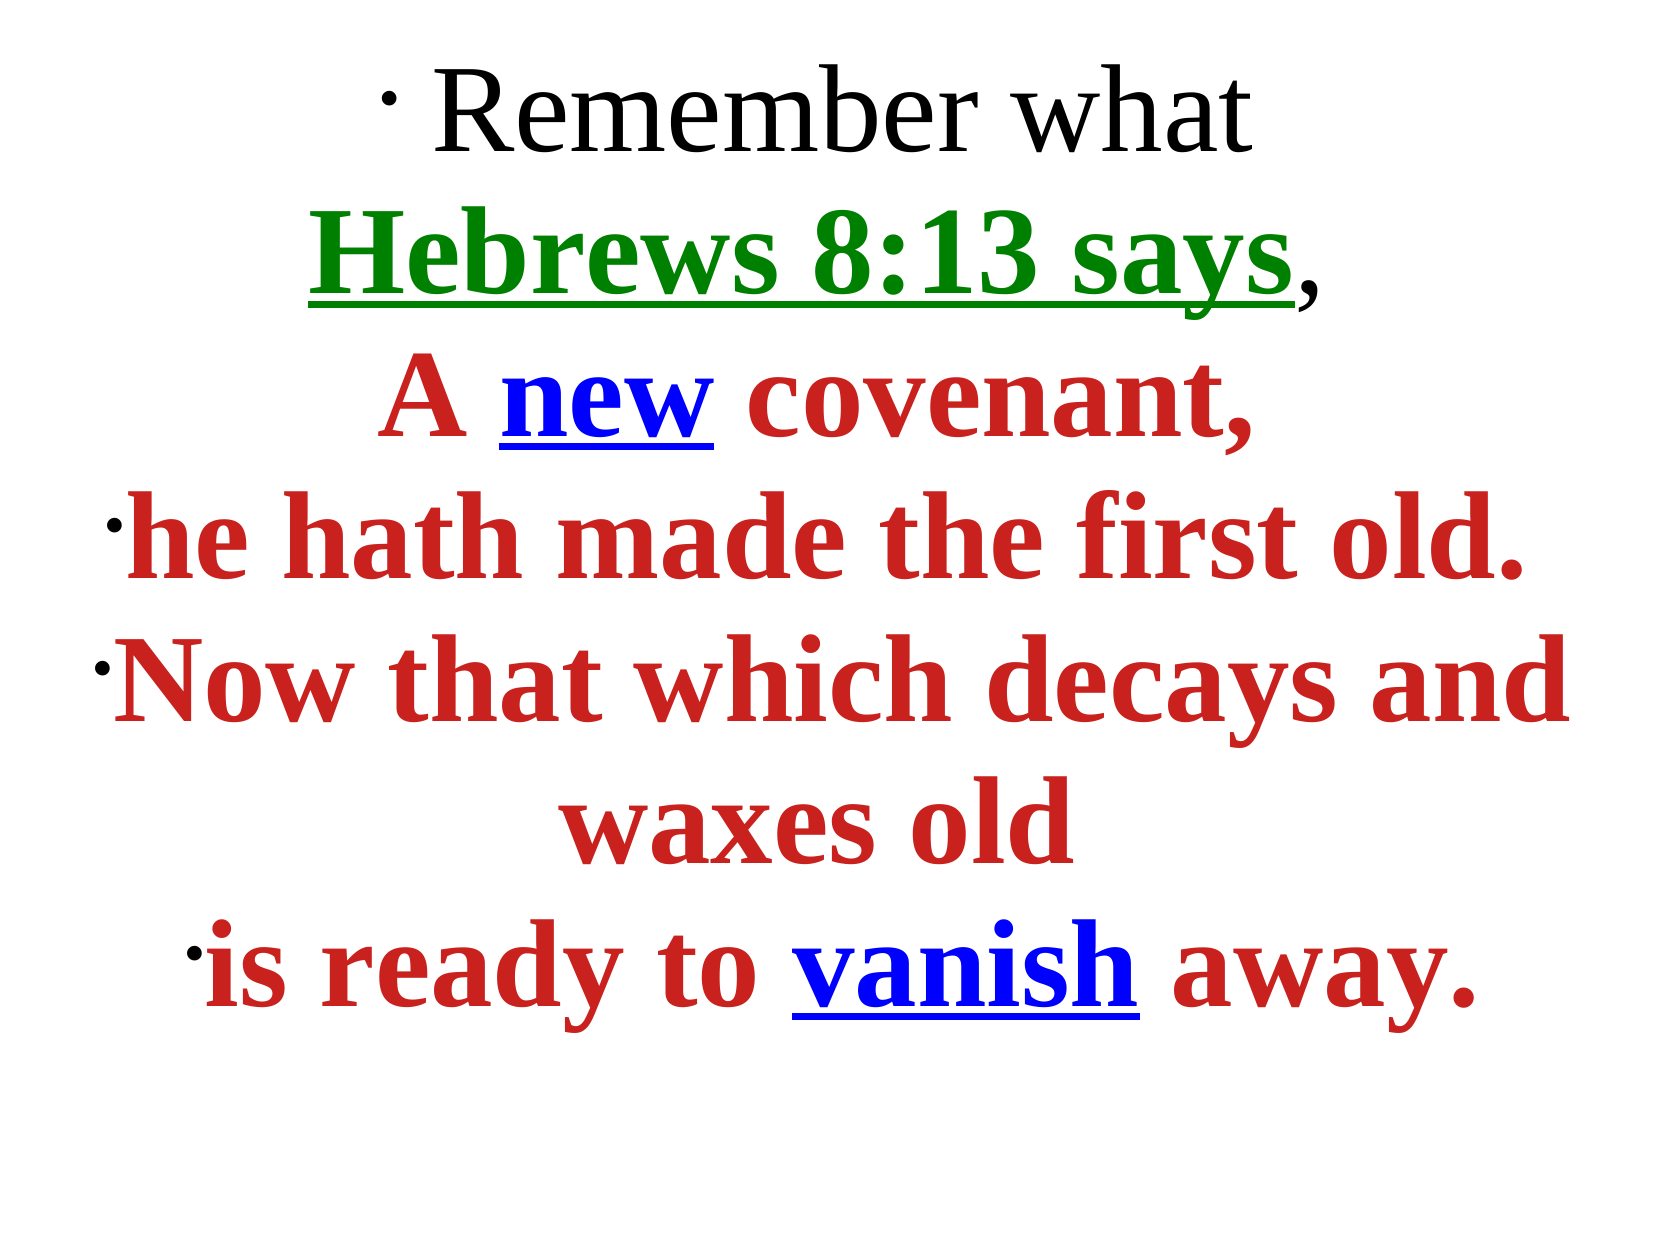

Remember what
Hebrews 8:13 says,
A new covenant,
he hath made the first old.
Now that which decays and waxes old
is ready to vanish away.
21